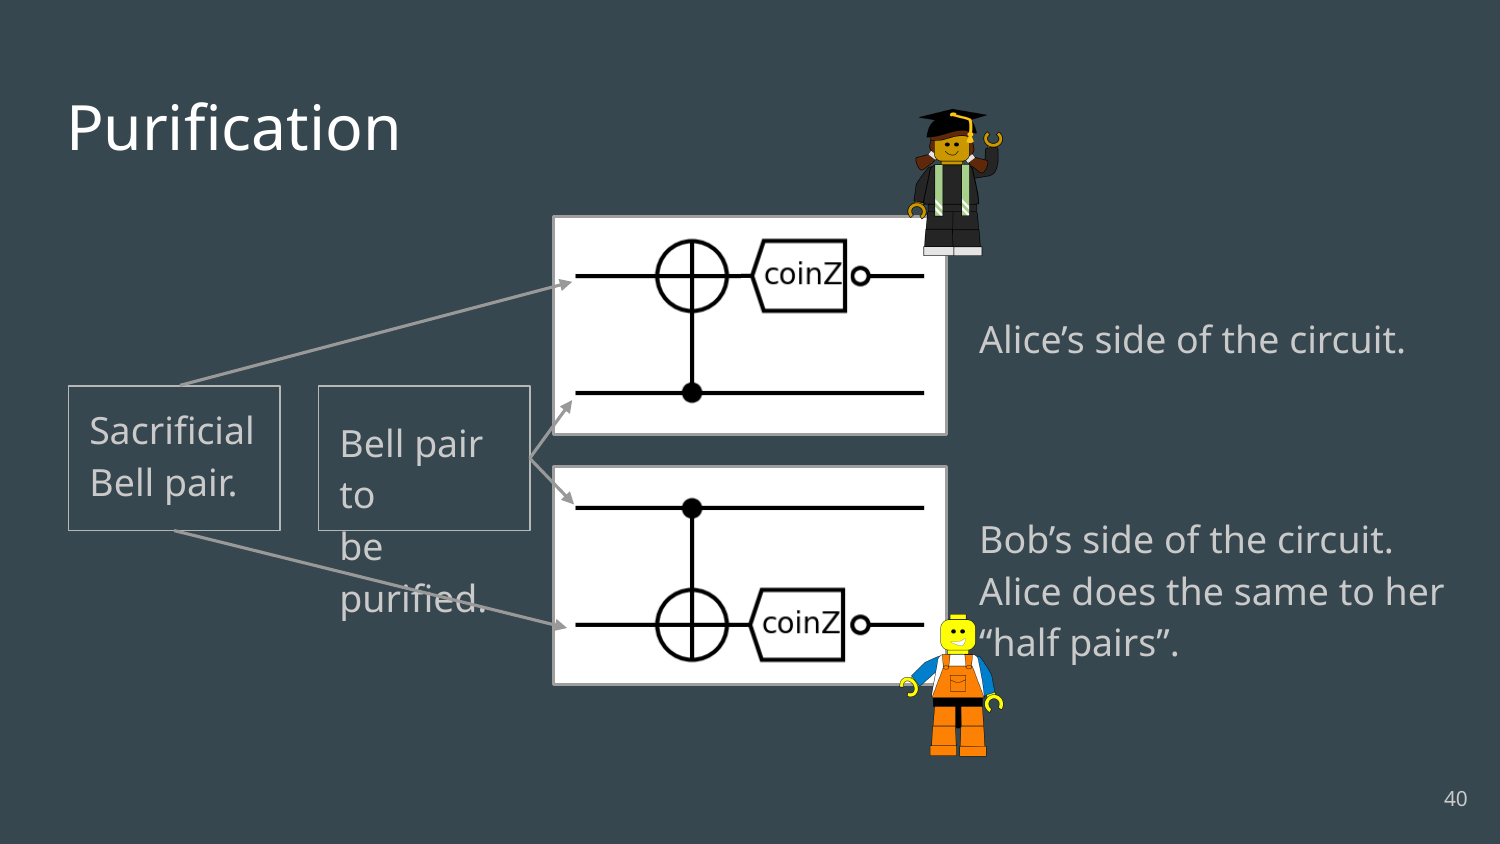

# Purification
Alice’s side of the circuit.
Sacrificial
Bell pair.
Bell pair to
be purified.
Bob’s side of the circuit.
Alice does the same to her “half pairs”.